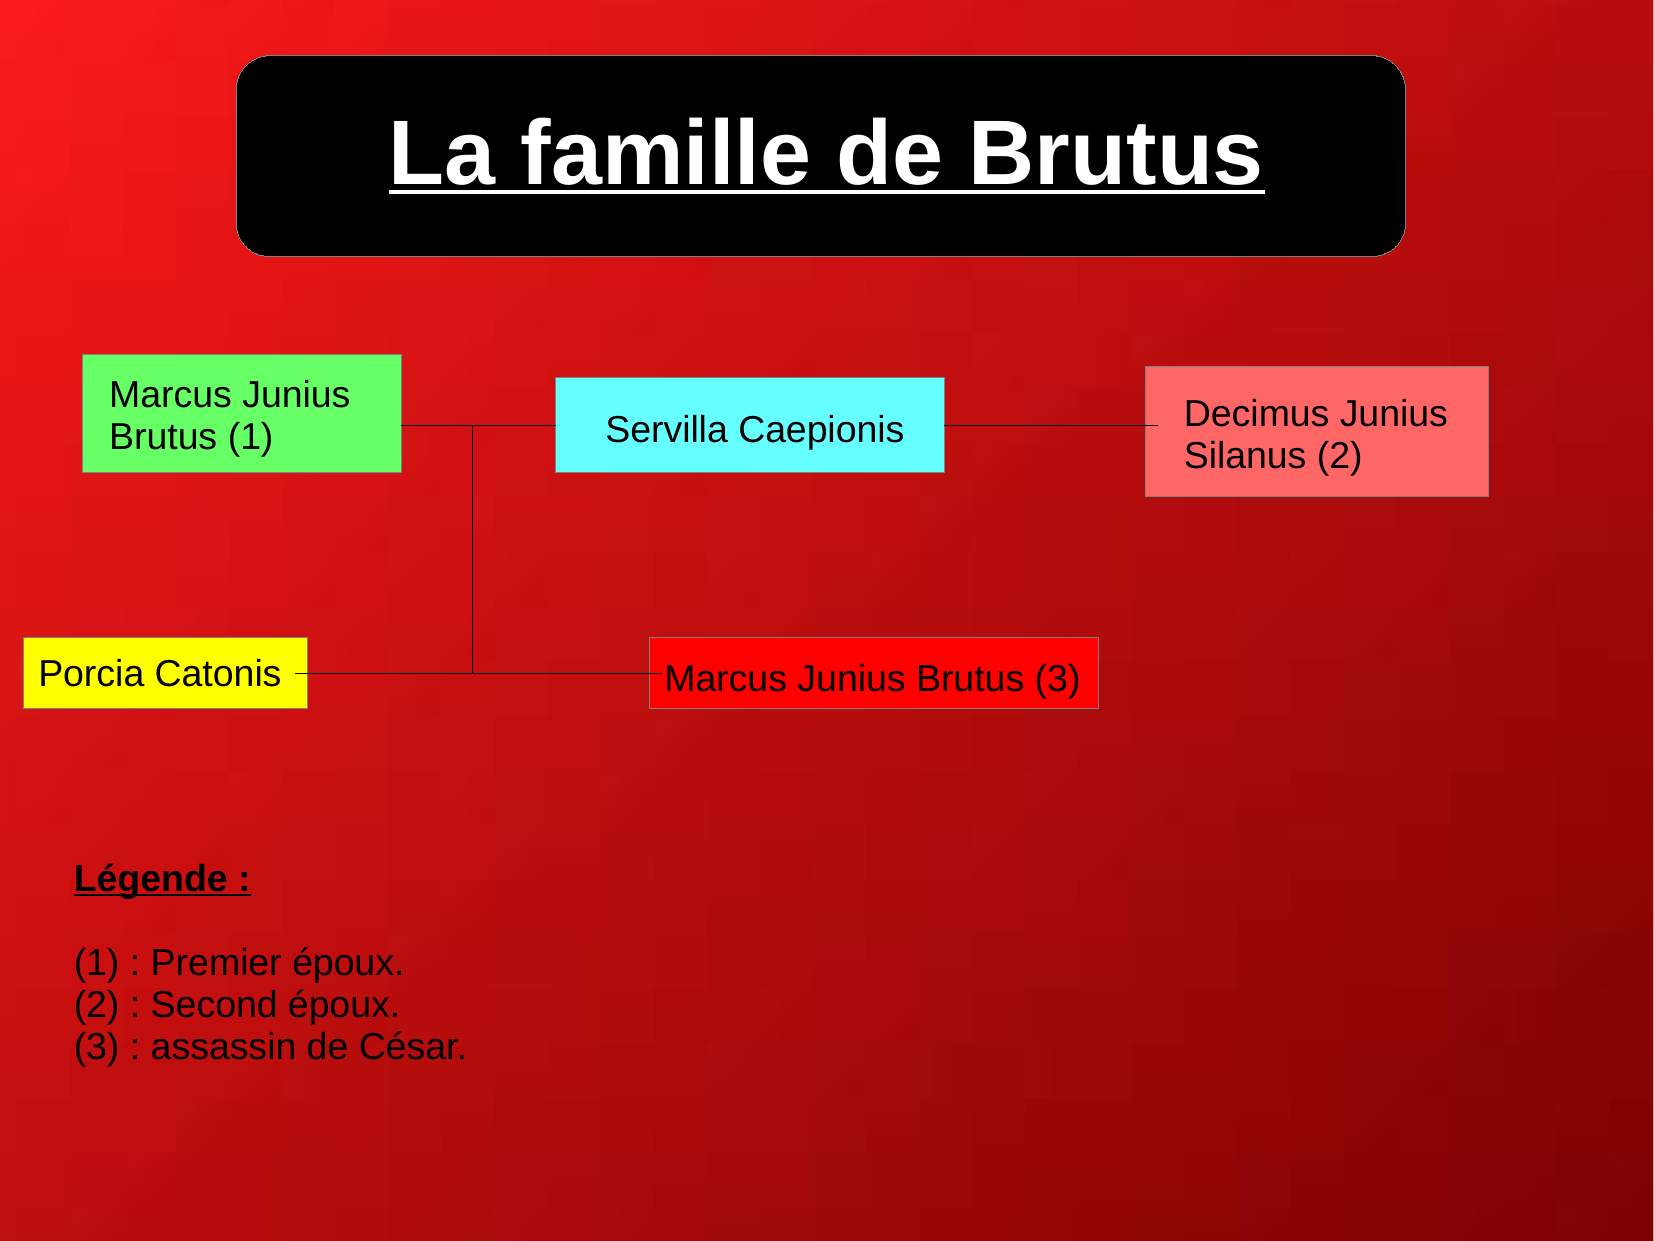

# La famille de Brutus
Marcus Junius Brutus (1)
Decimus Junius Silanus (2)
Servilla Caepionis
Porcia Catonis
Marcus Junius Brutus (3)
Légende :
(1) : Premier époux.
(2) : Second époux.
(3) : assassin de César.